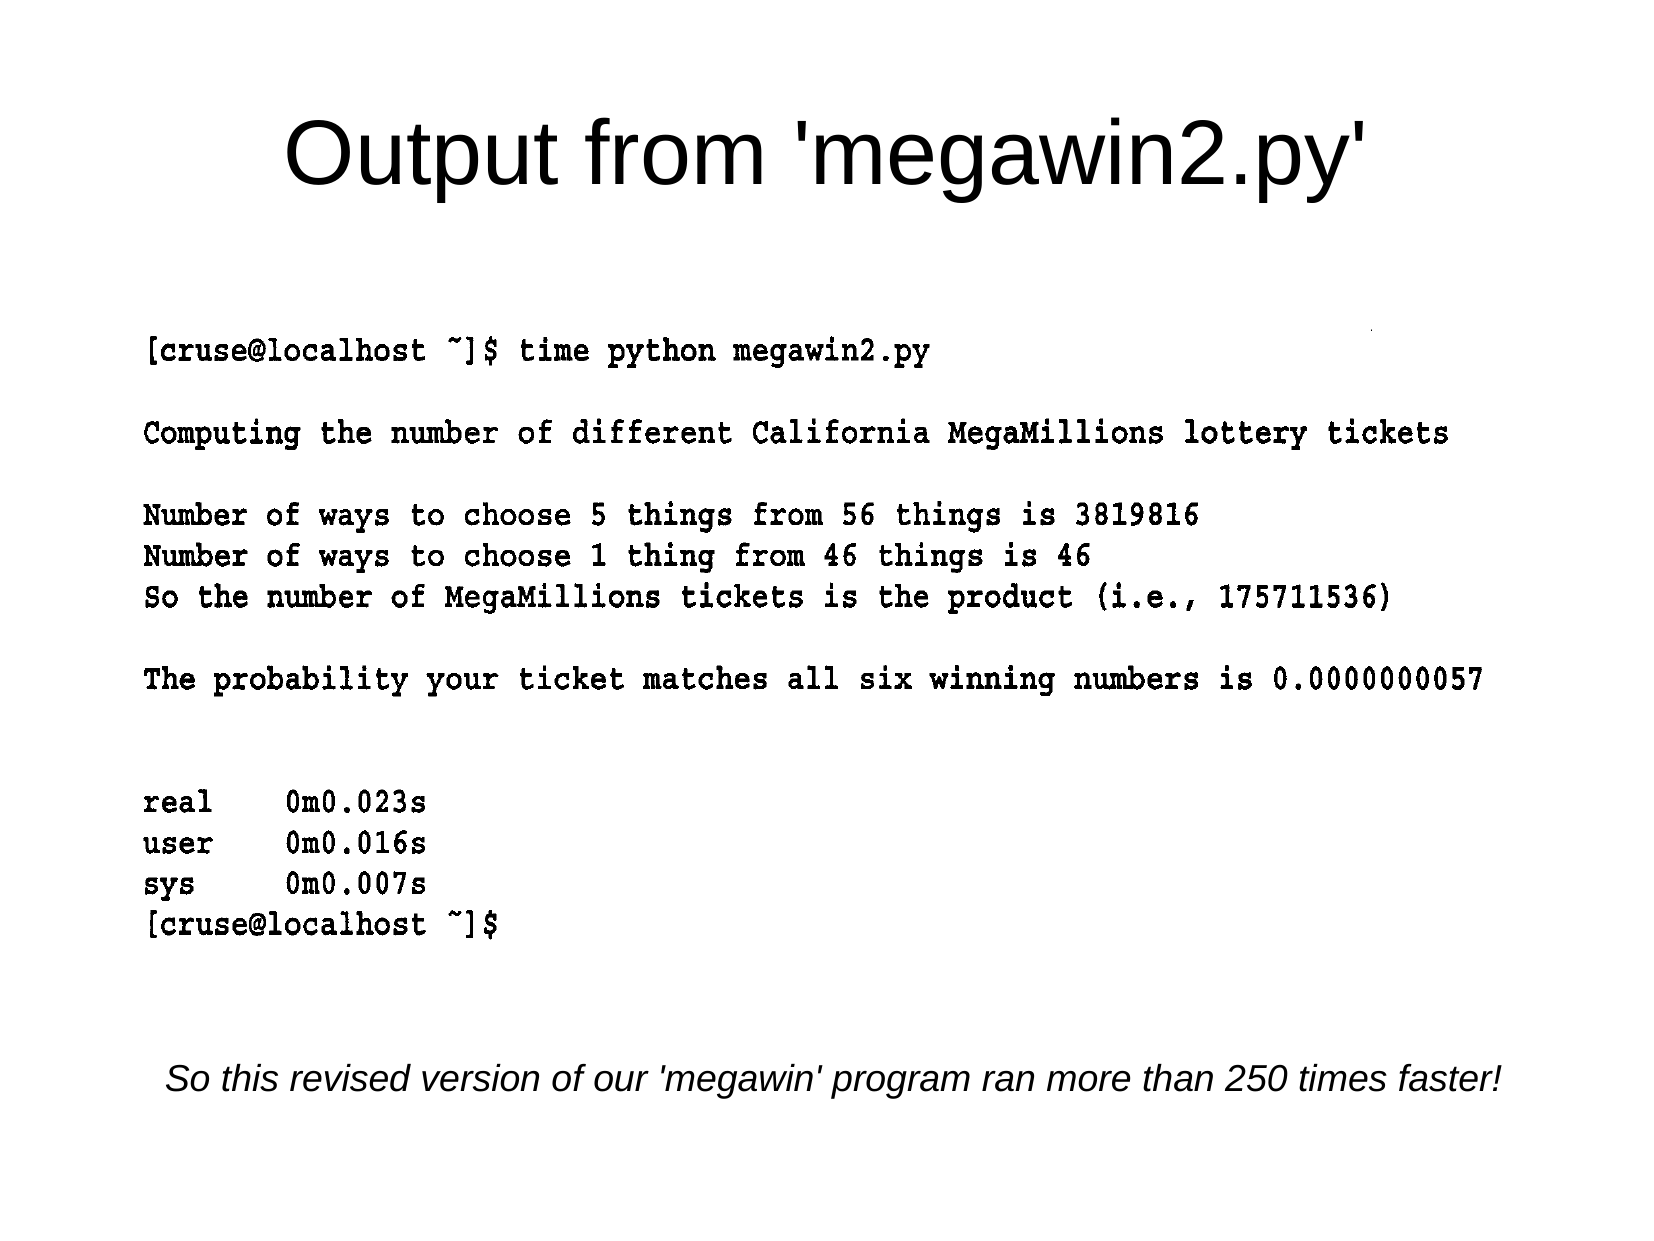

# Output from 'megawin2.py'
So this revised version of our 'megawin' program ran more than 250 times faster!